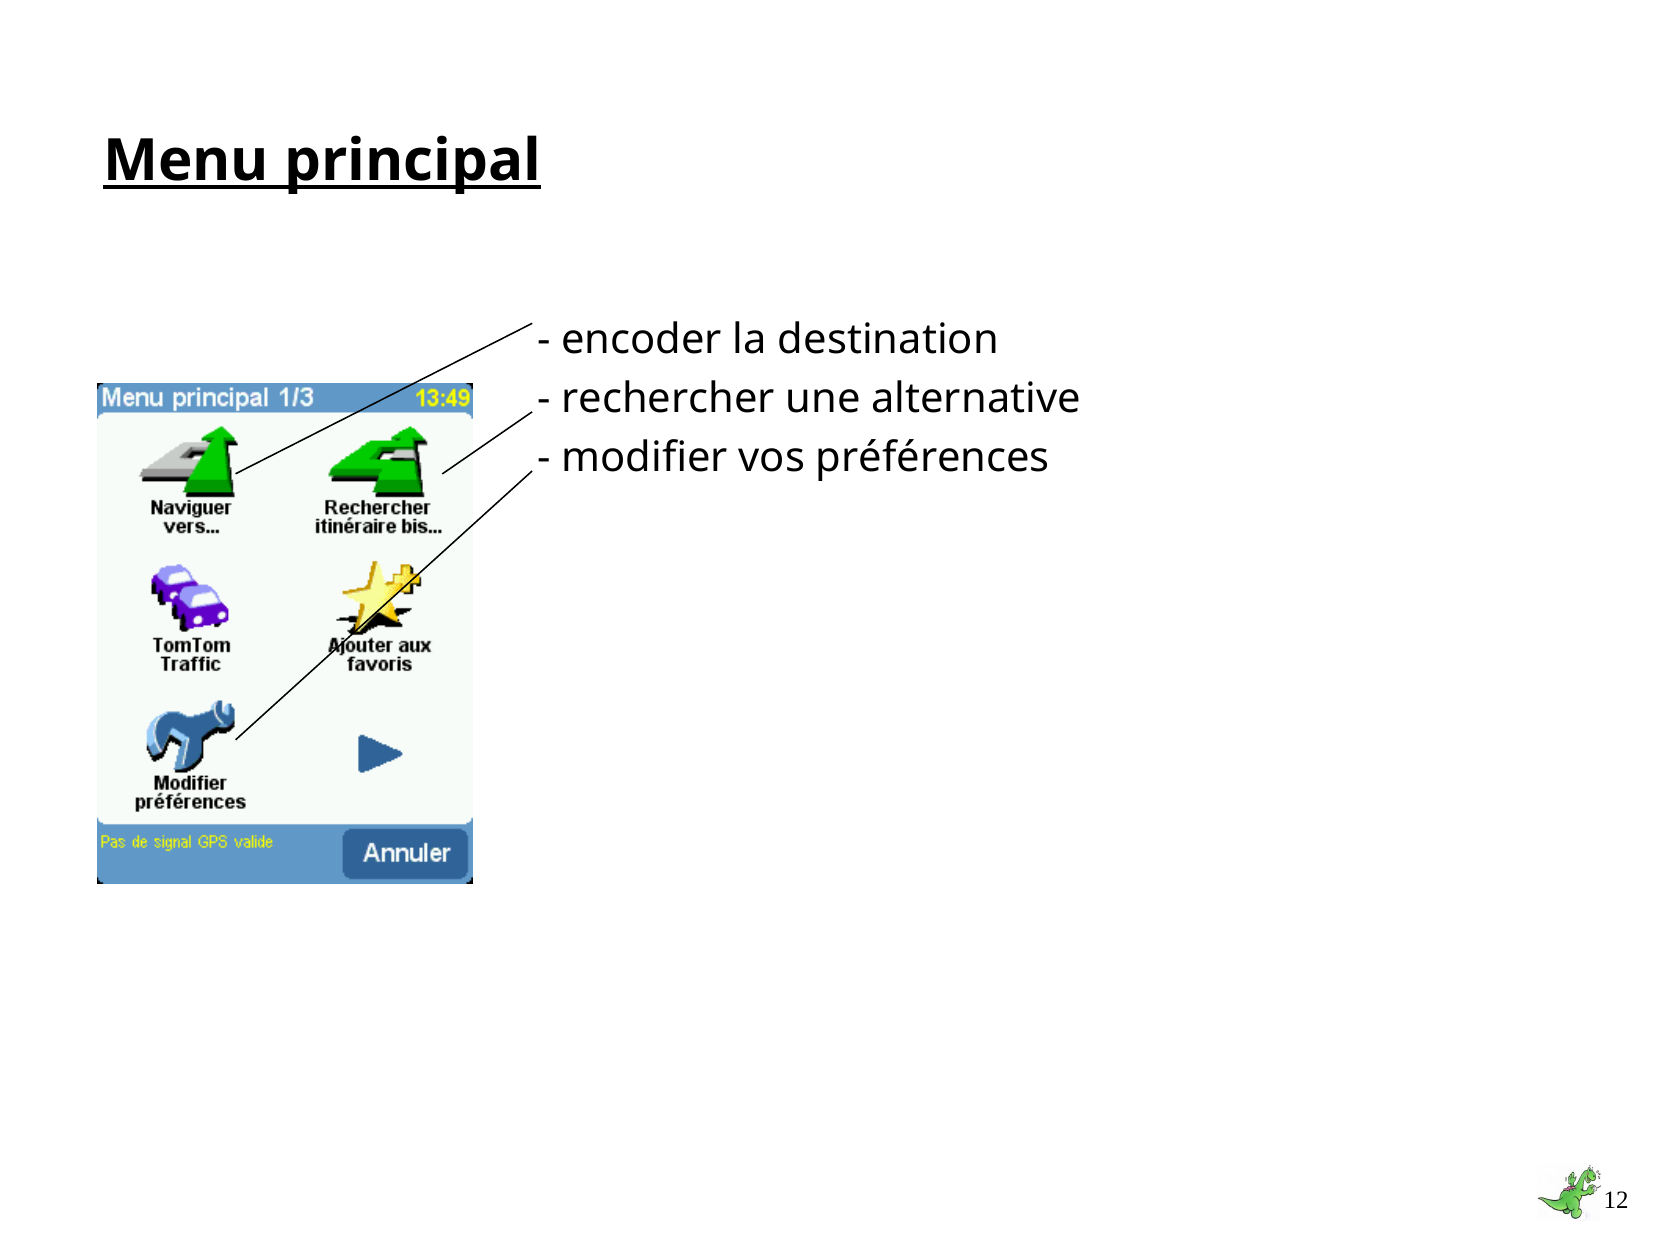

Menu principal
- encoder la destination
- rechercher une alternative
- modifier vos préférences
12